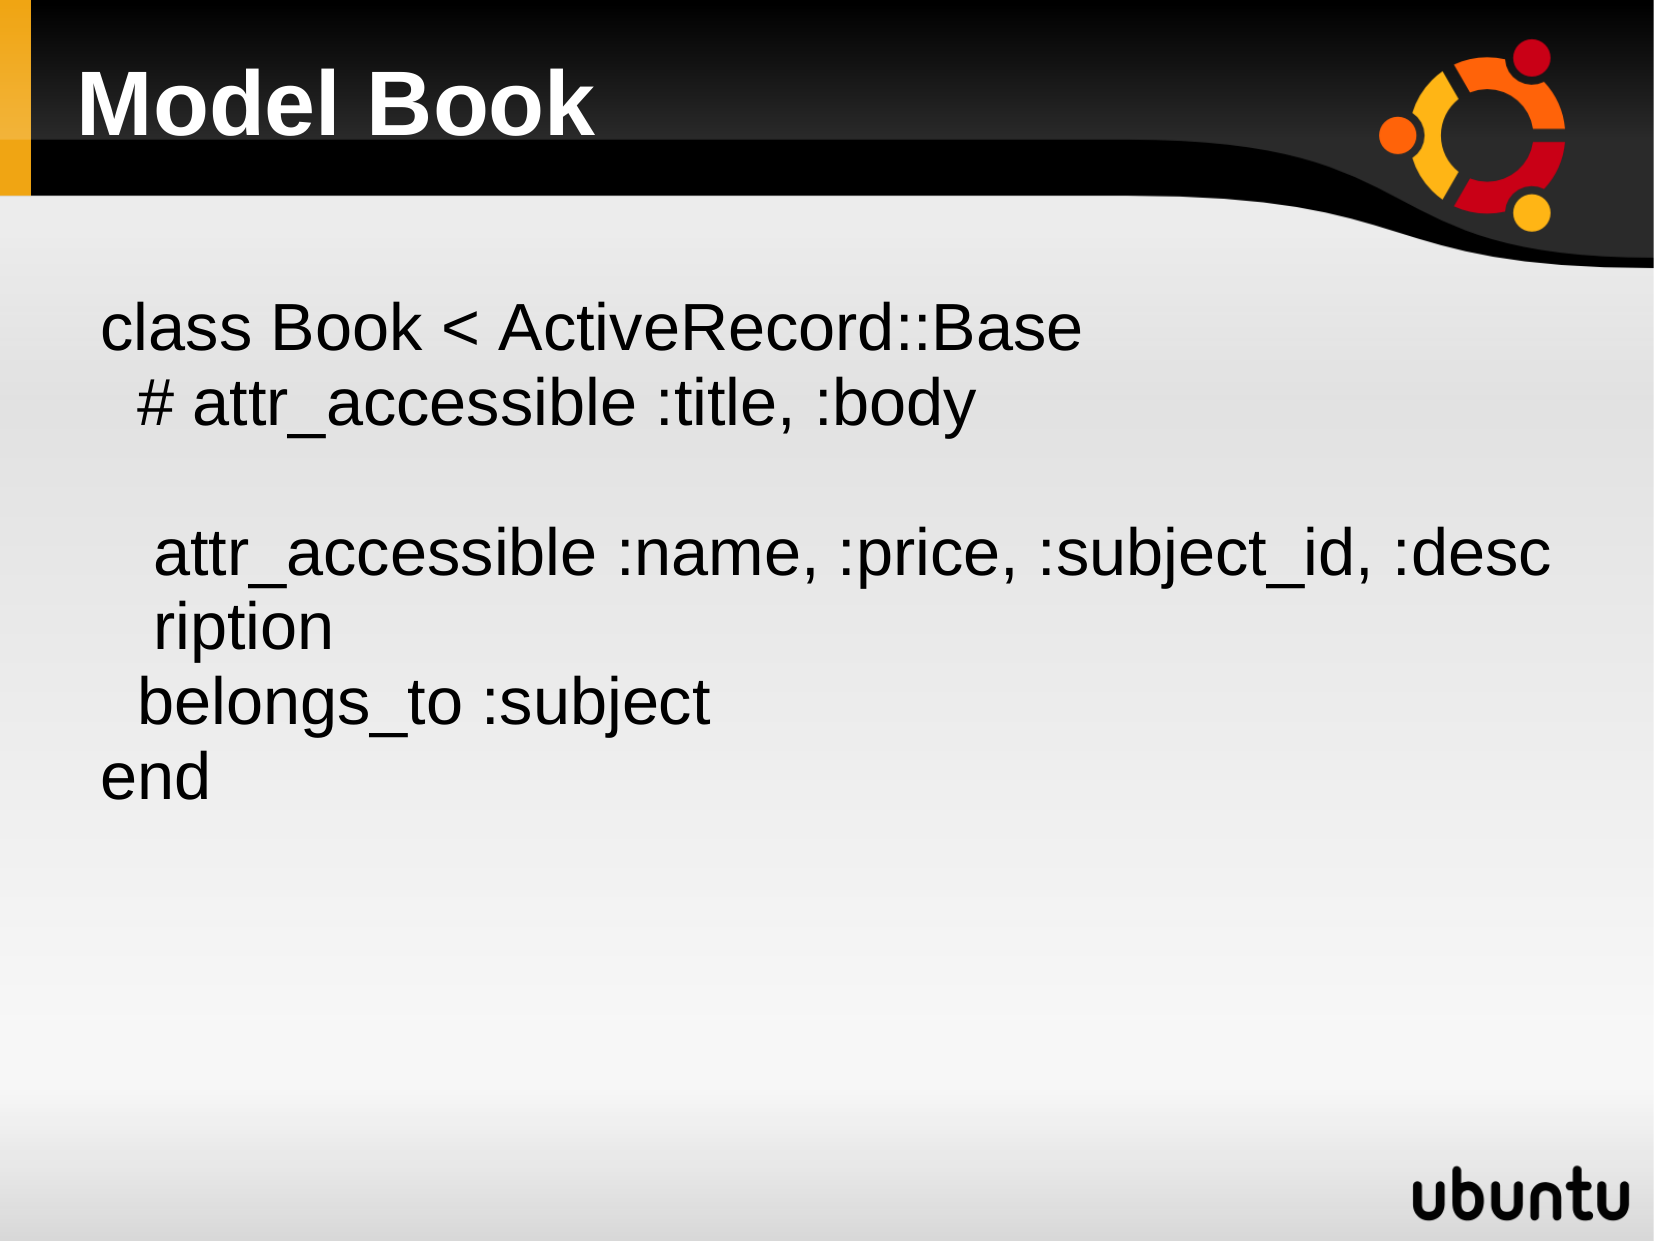

# Model Book
class Book < ActiveRecord::Base
 # attr_accessible :title, :body
 attr_accessible :name, :price, :subject_id, :description
 belongs_to :subject
end